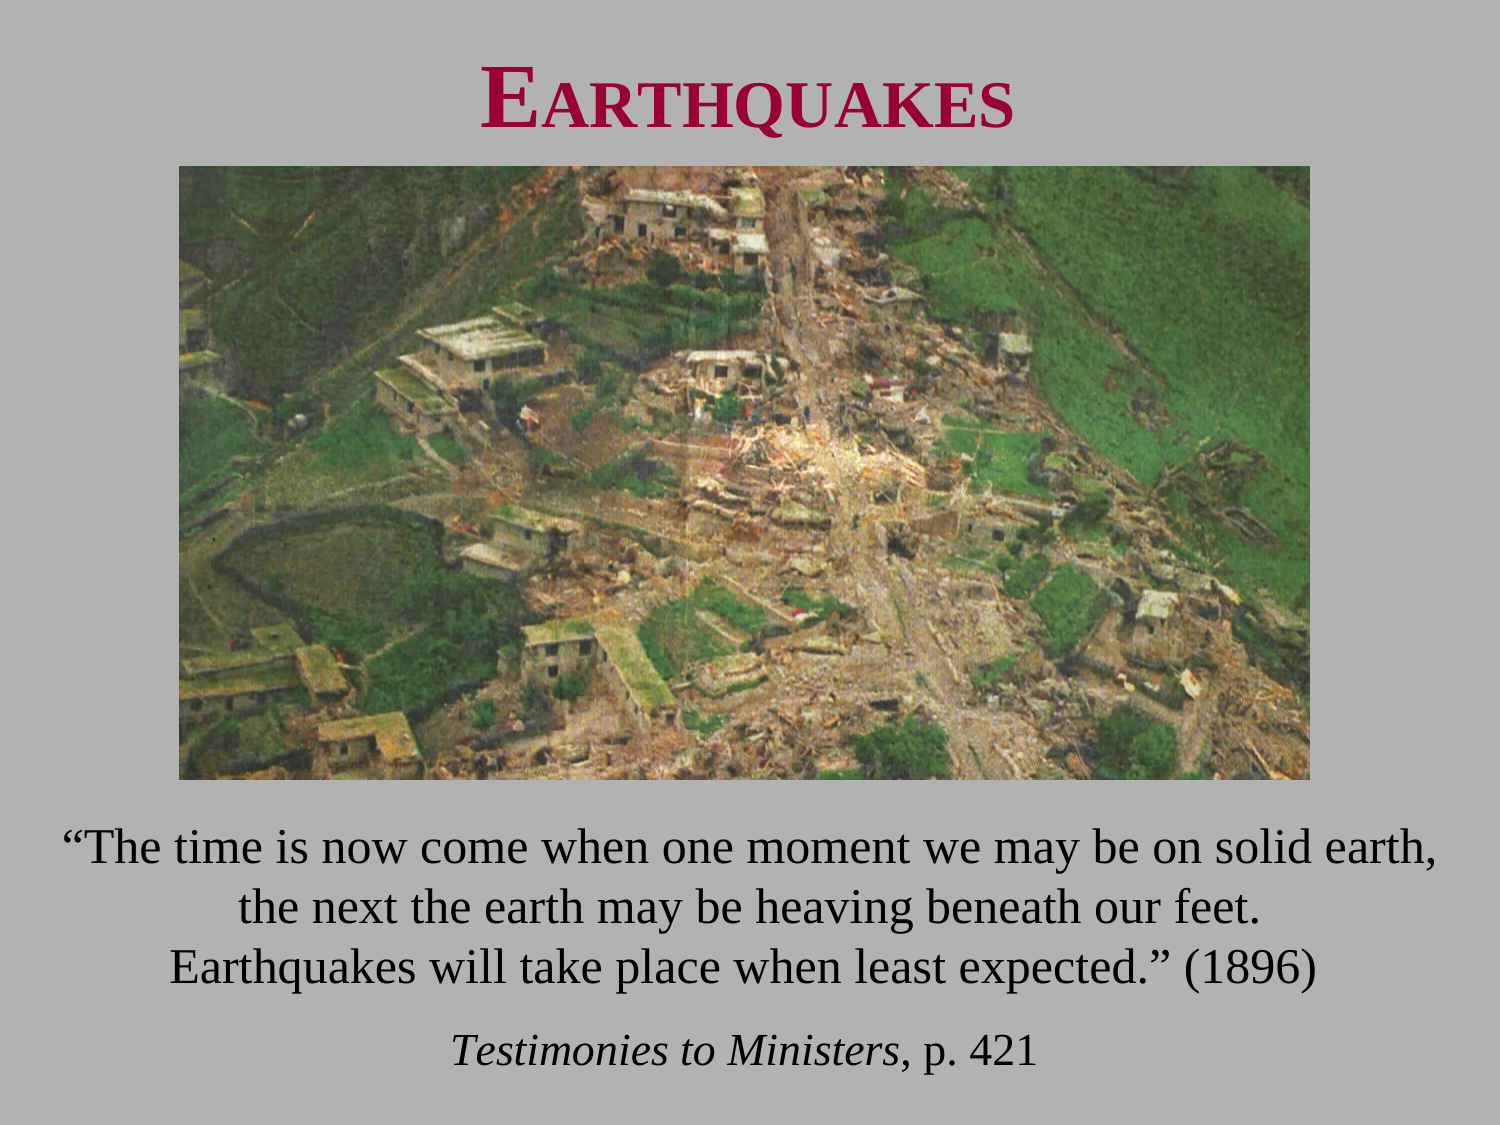

EARTHQUAKES
“The time is now come when one moment we may be on solid earth, the next the earth may be heaving beneath our feet.
Earthquakes will take place when least expected.” (1896)
Testimonies to Ministers, p. 421